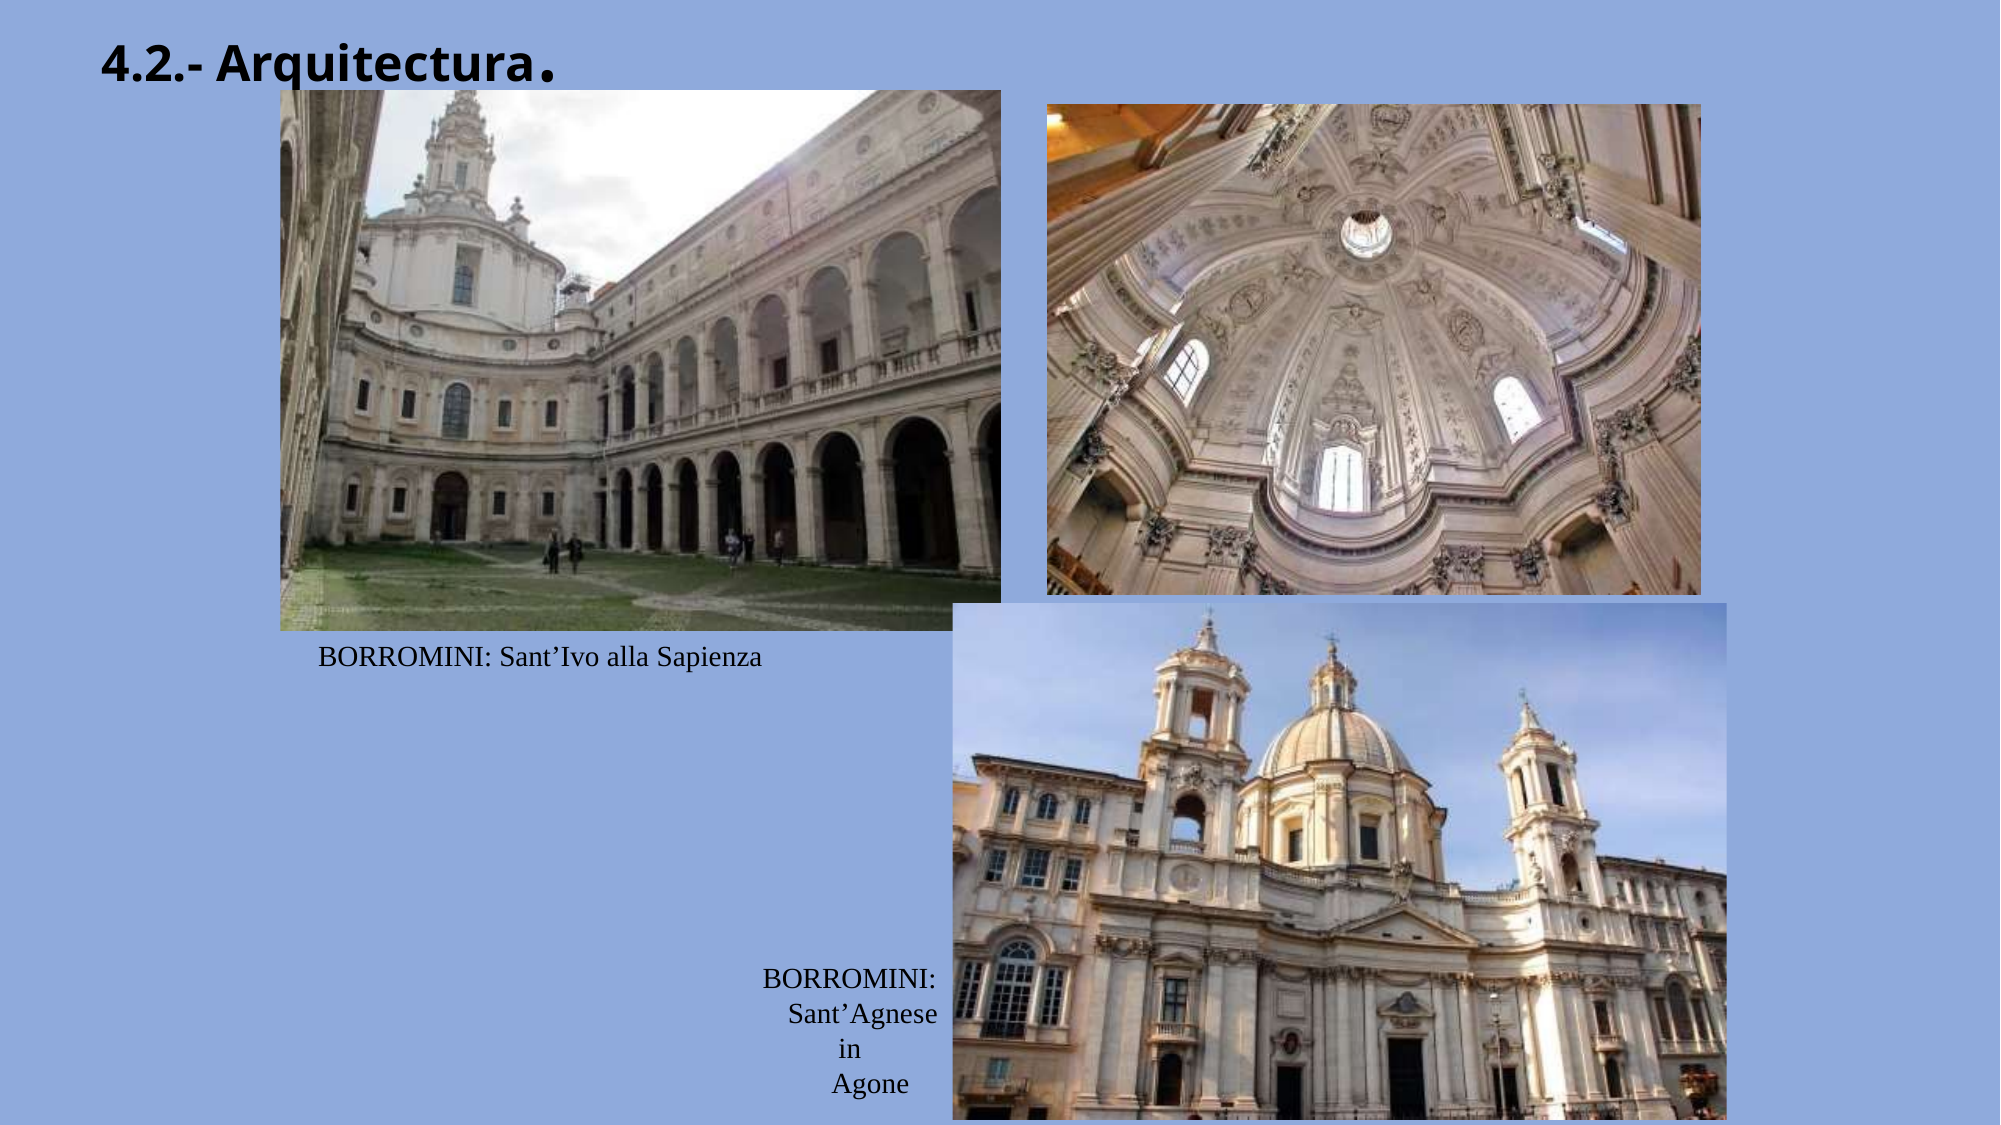

# 4.2.- Arquitectura.
BORROMINI: Sant’Ivo alla Sapienza
BORROMINI:
Sant’Agnese in Agone